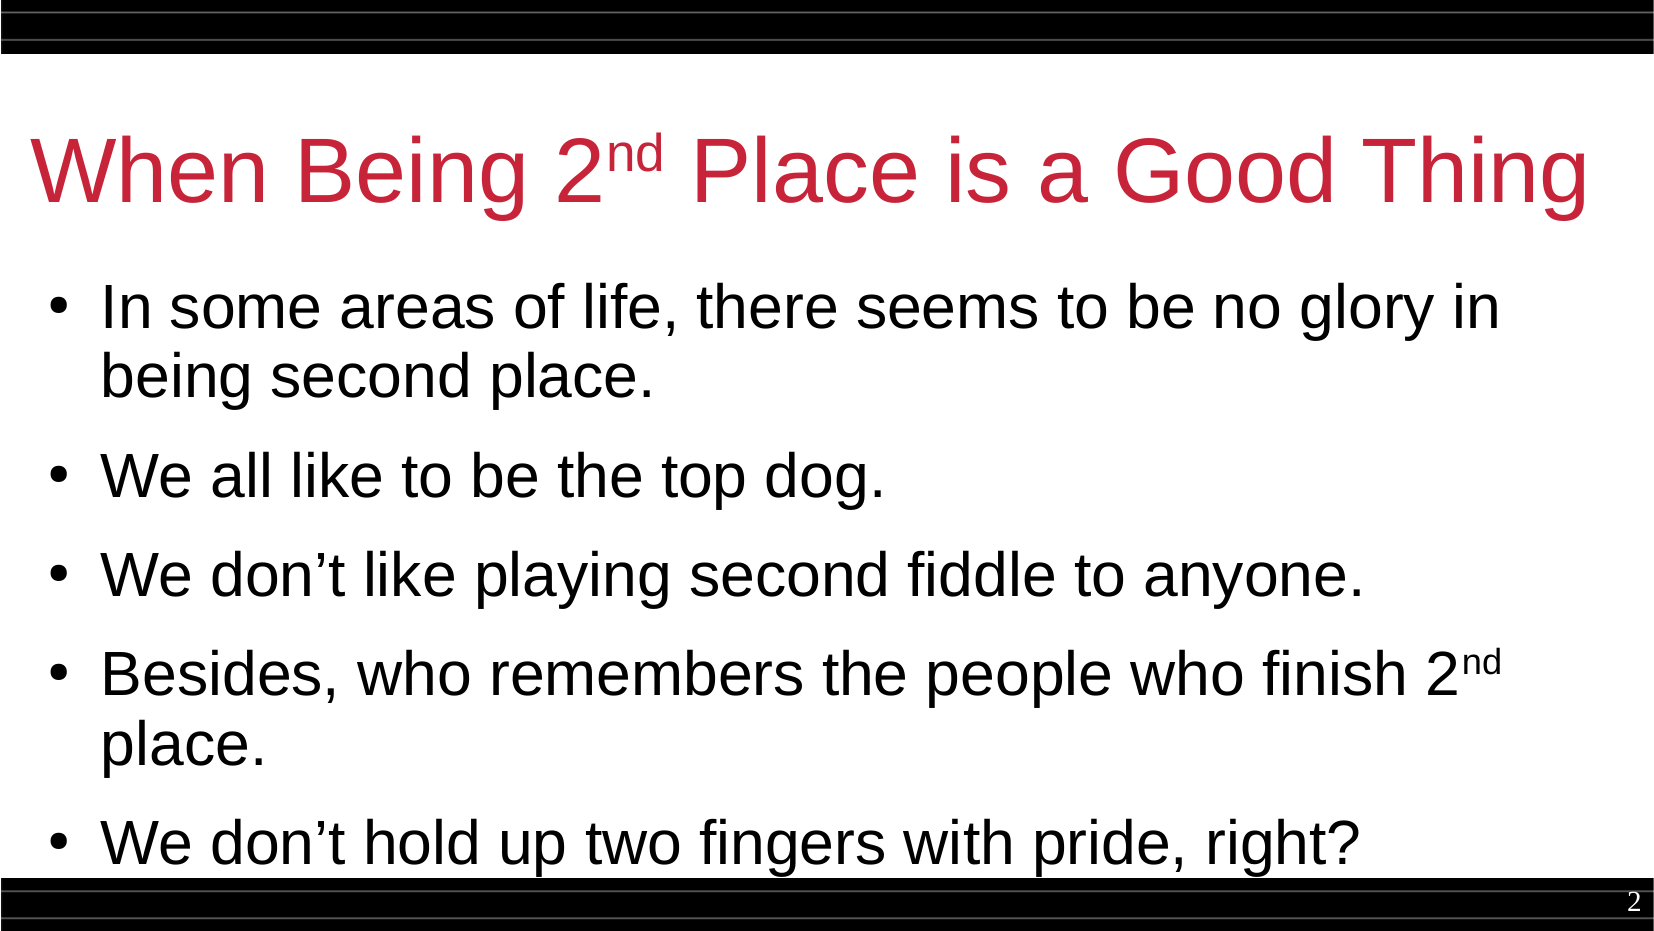

# When Being 2nd Place is a Good Thing
In some areas of life, there seems to be no glory in being second place.
We all like to be the top dog.
We don’t like playing second fiddle to anyone.
Besides, who remembers the people who finish 2nd place.
We don’t hold up two fingers with pride, right?